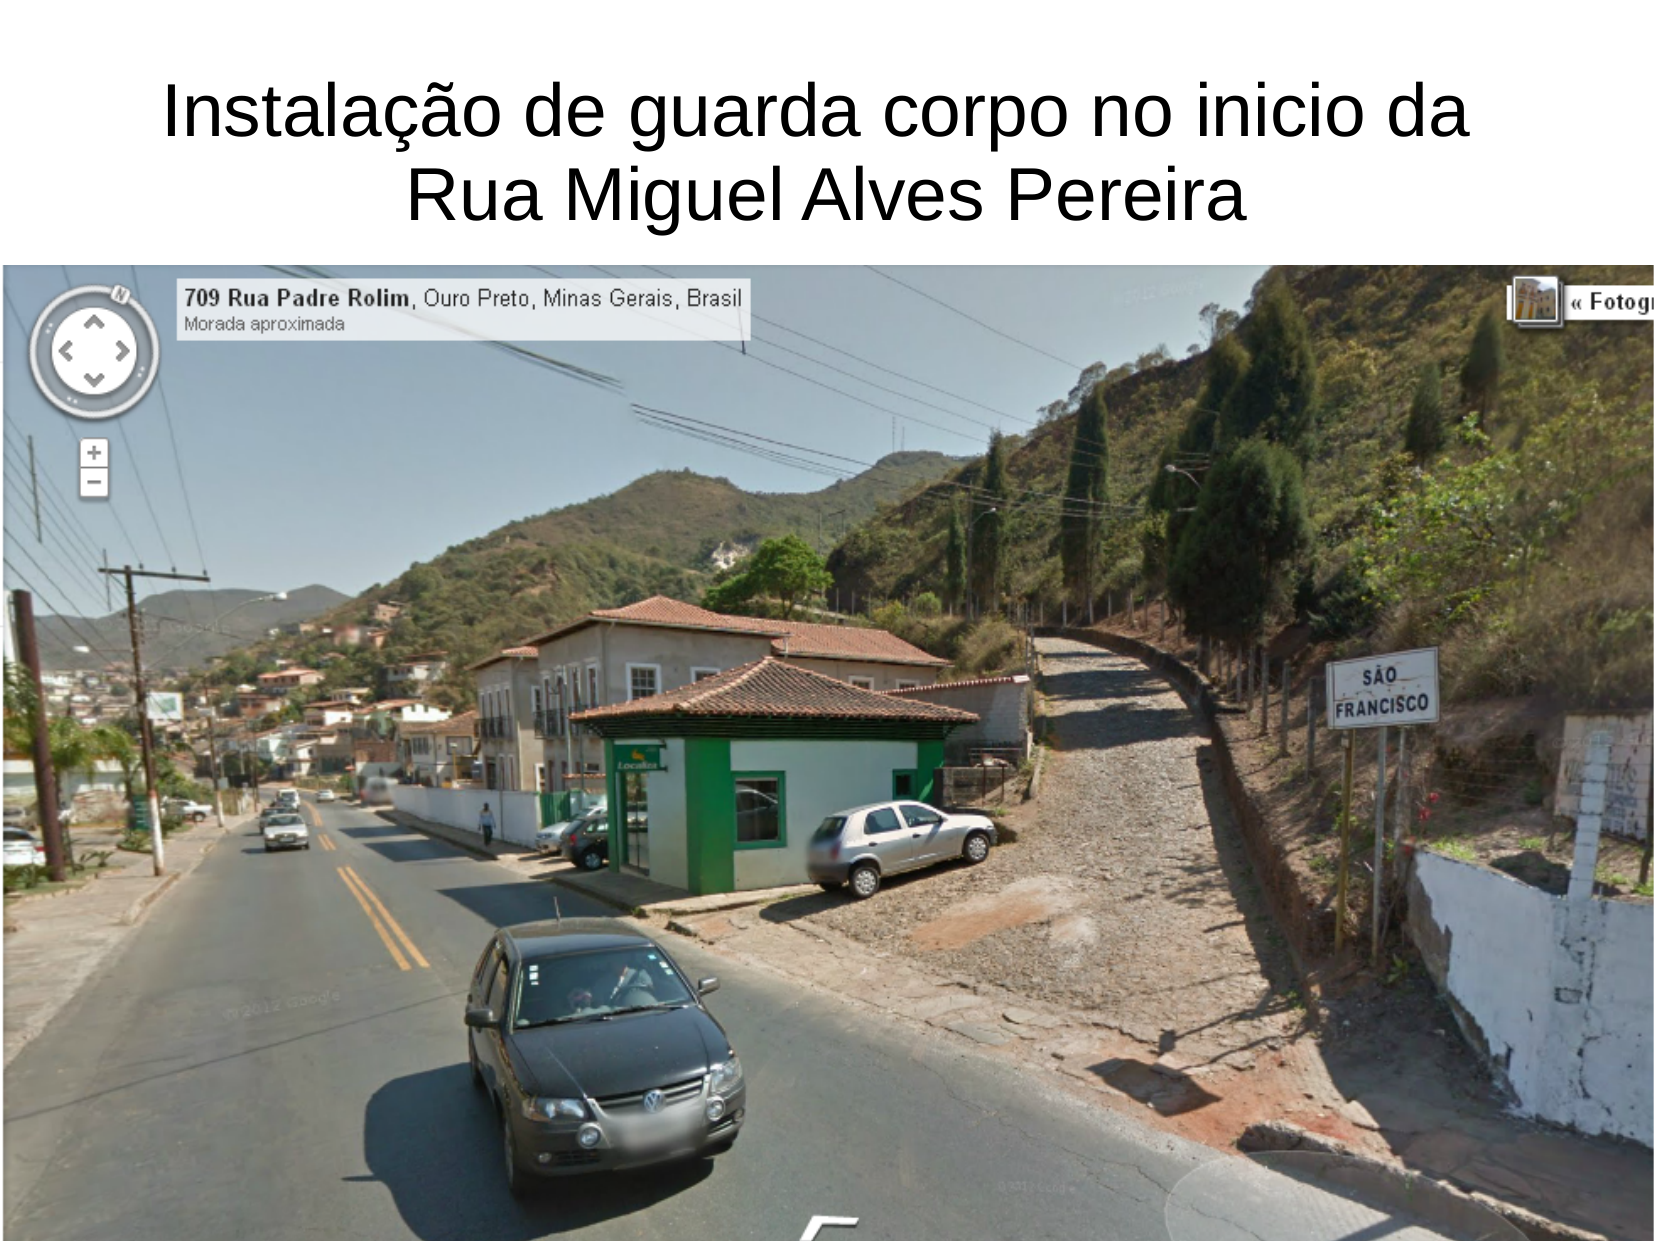

# Instalação de guarda corpo no inicio da Rua Miguel Alves Pereira